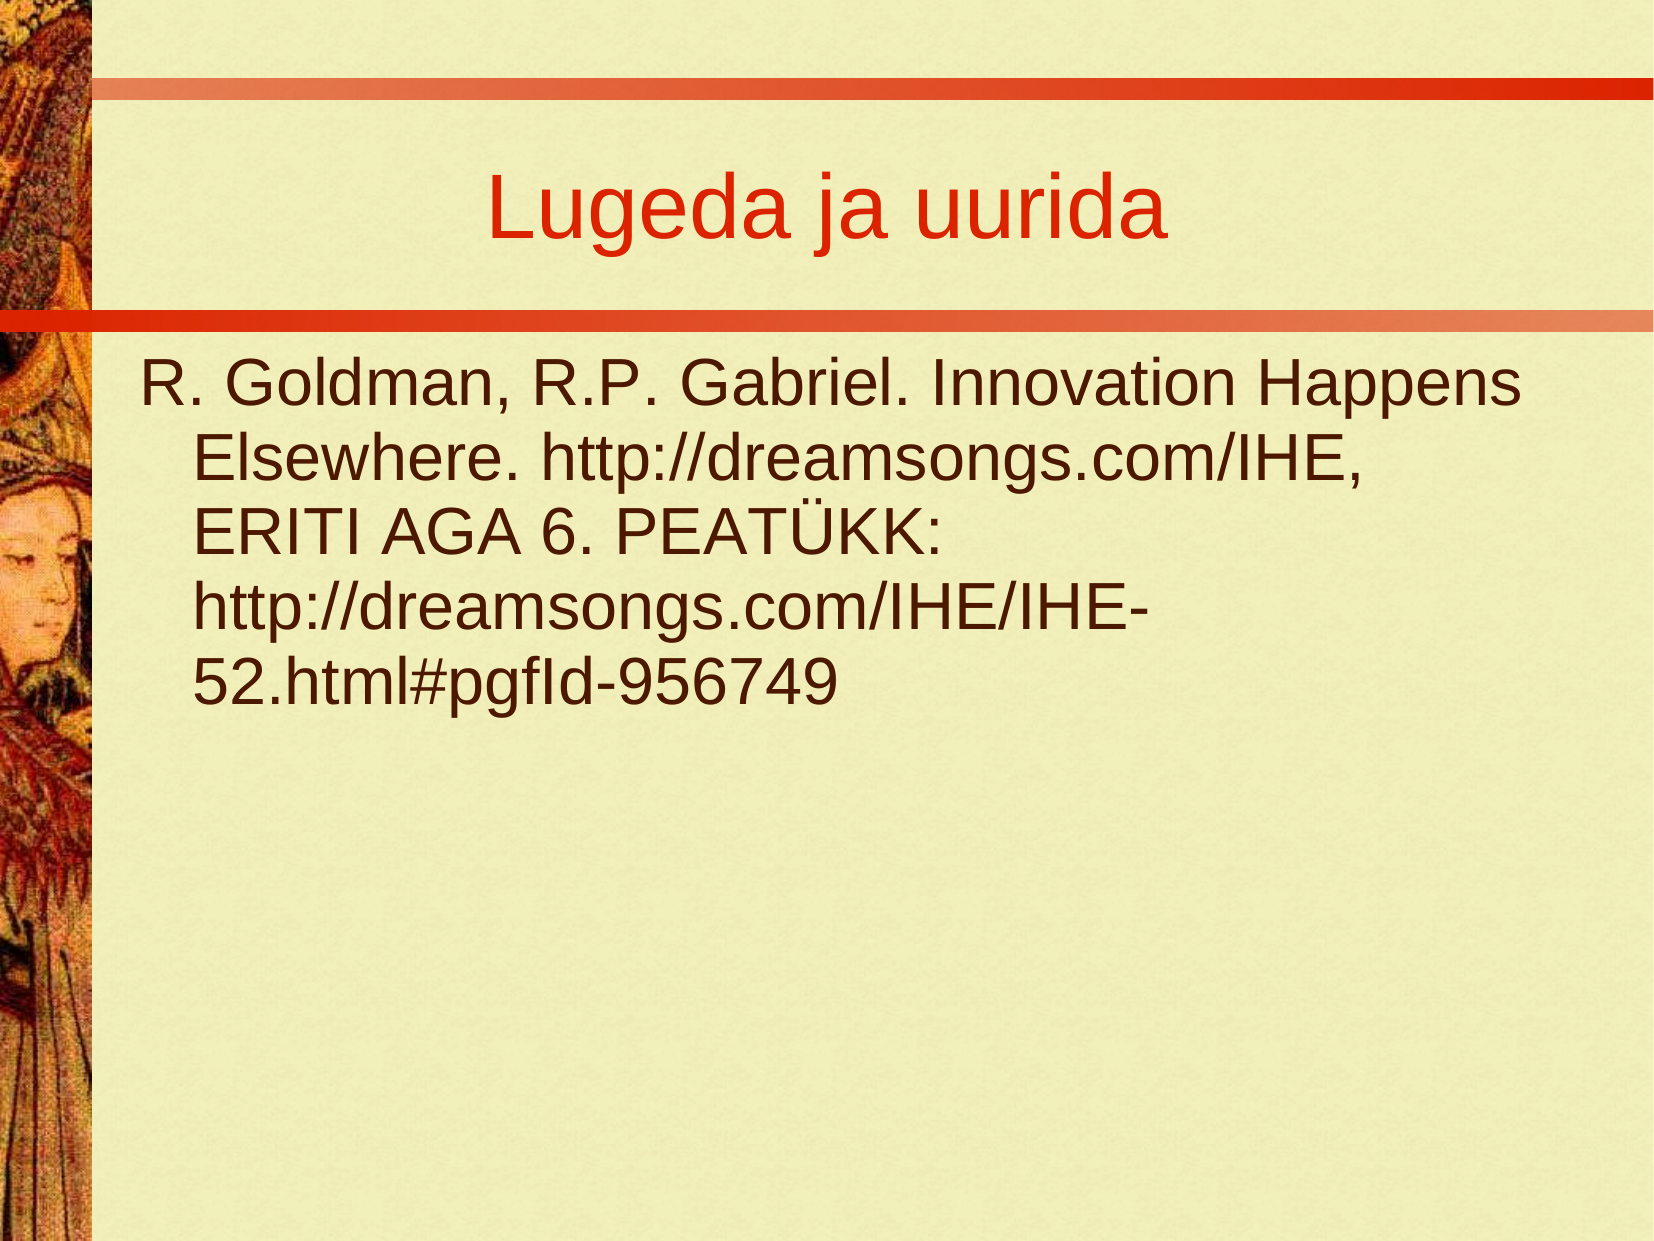

# Lugeda ja uurida
R. Goldman, R.P. Gabriel. Innovation Happens Elsewhere. http://dreamsongs.com/IHE, ERITI AGA 6. PEATÜKK: http://dreamsongs.com/IHE/IHE-52.html#pgfId-956749